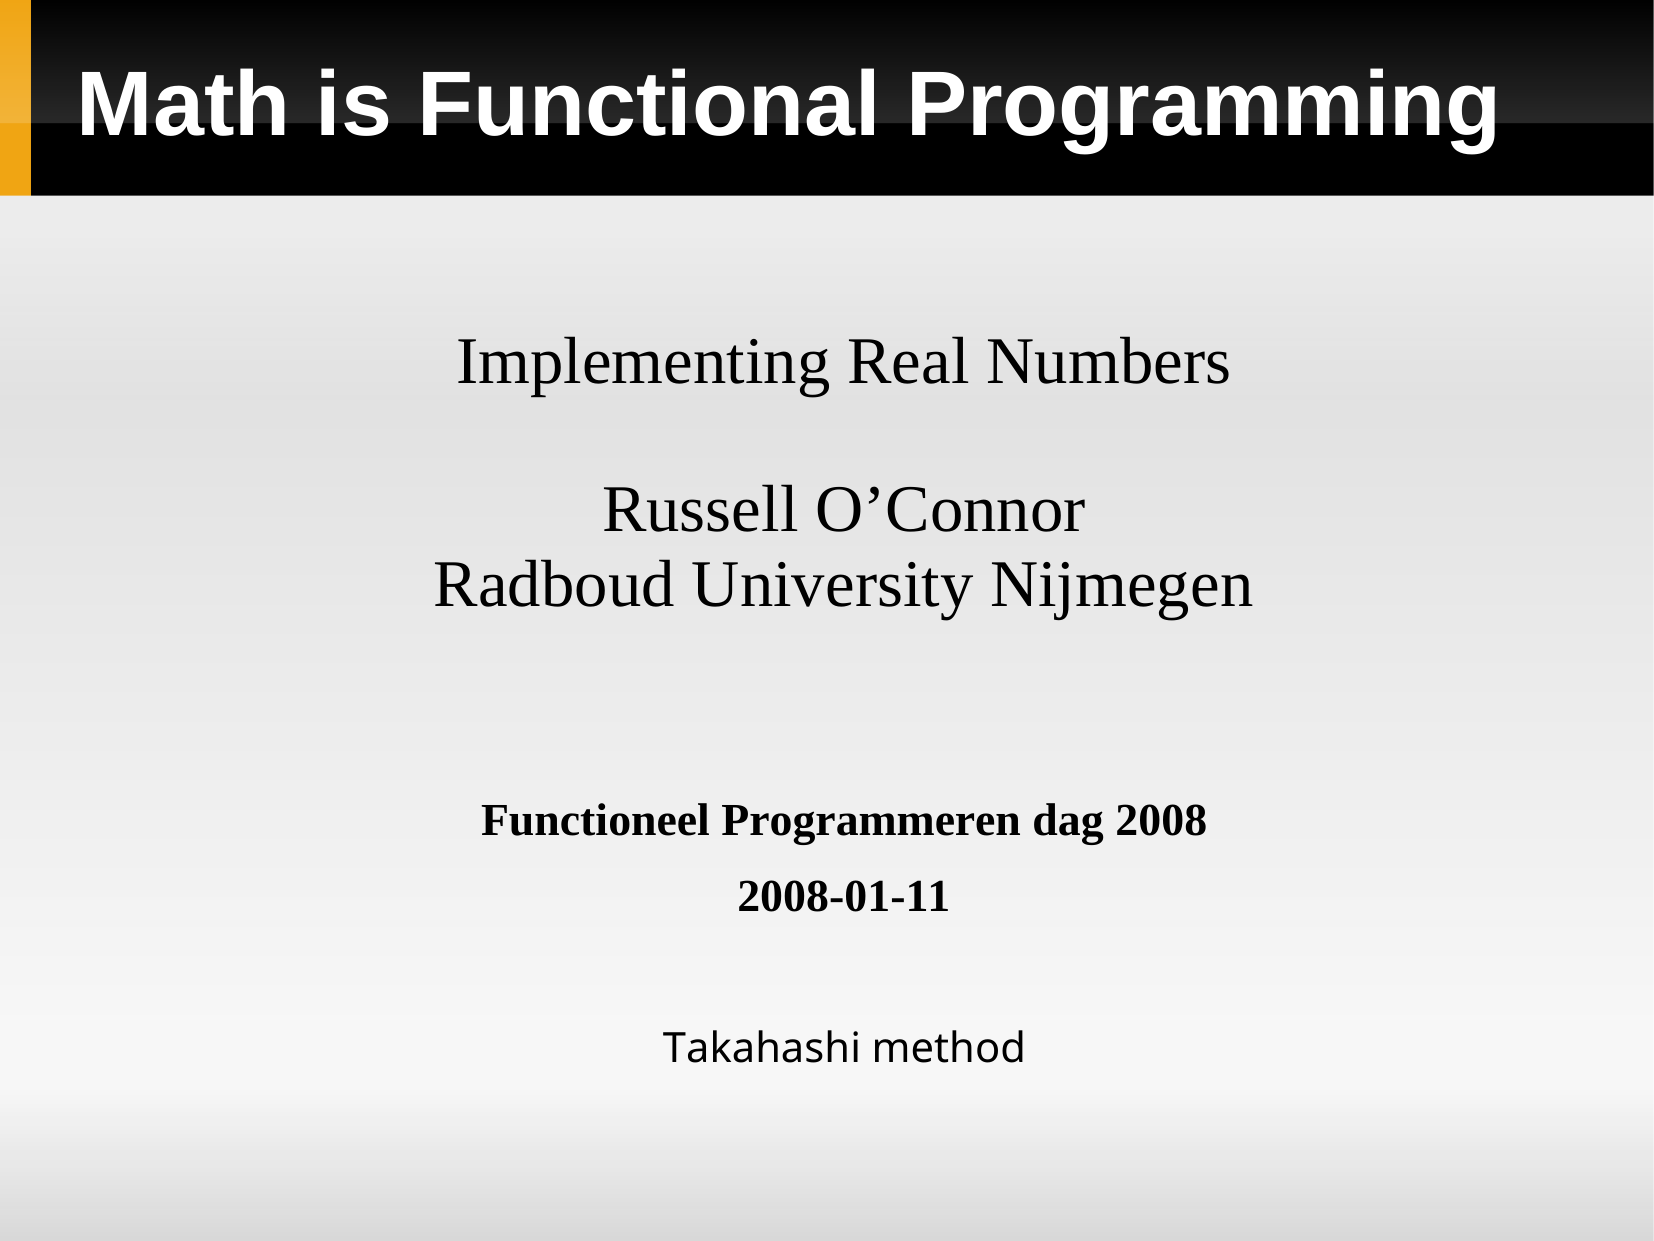

# Math is Functional Programming
Implementing Real Numbers
Russell O’Connor
Radboud University Nijmegen
Functioneel Programmeren dag 2008
2008-01-11
Takahashi method